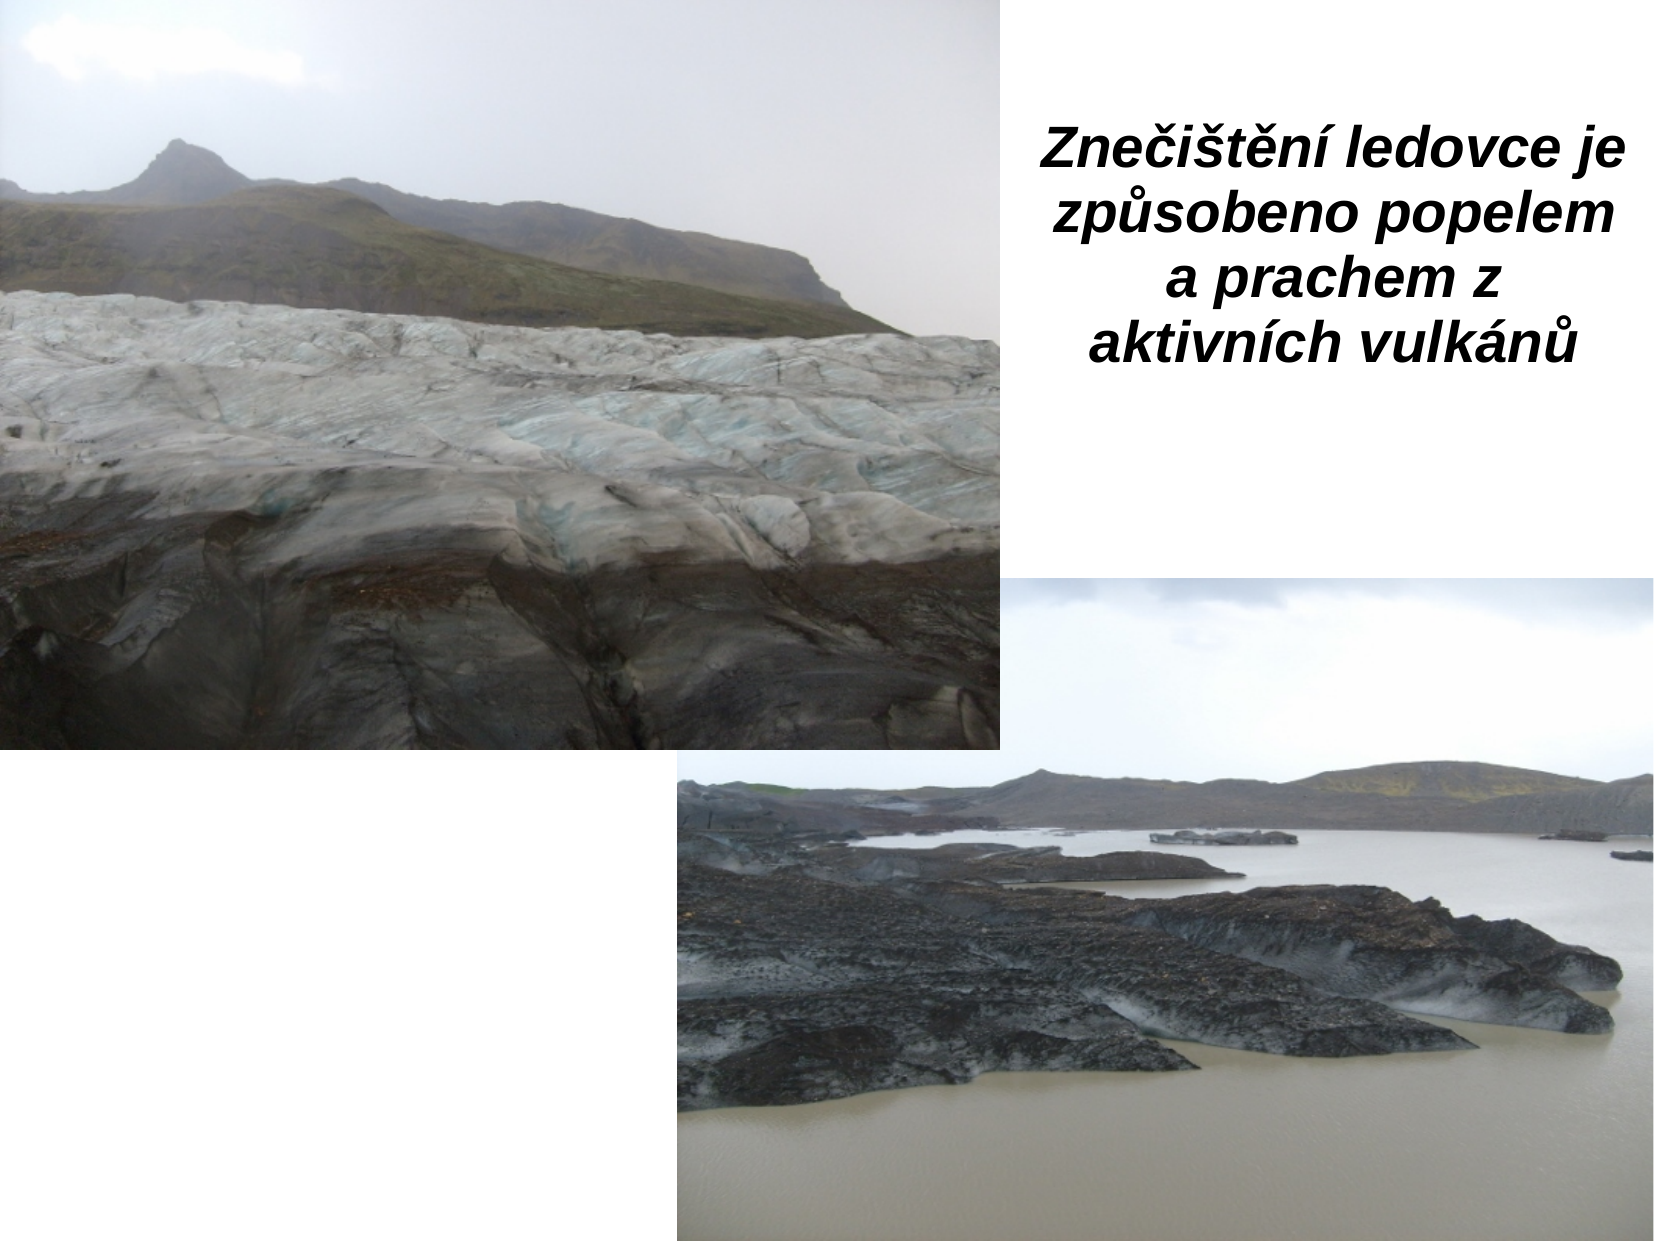

# Znečištění ledovce je způsobeno popelem a prachem z aktivních vulkánů